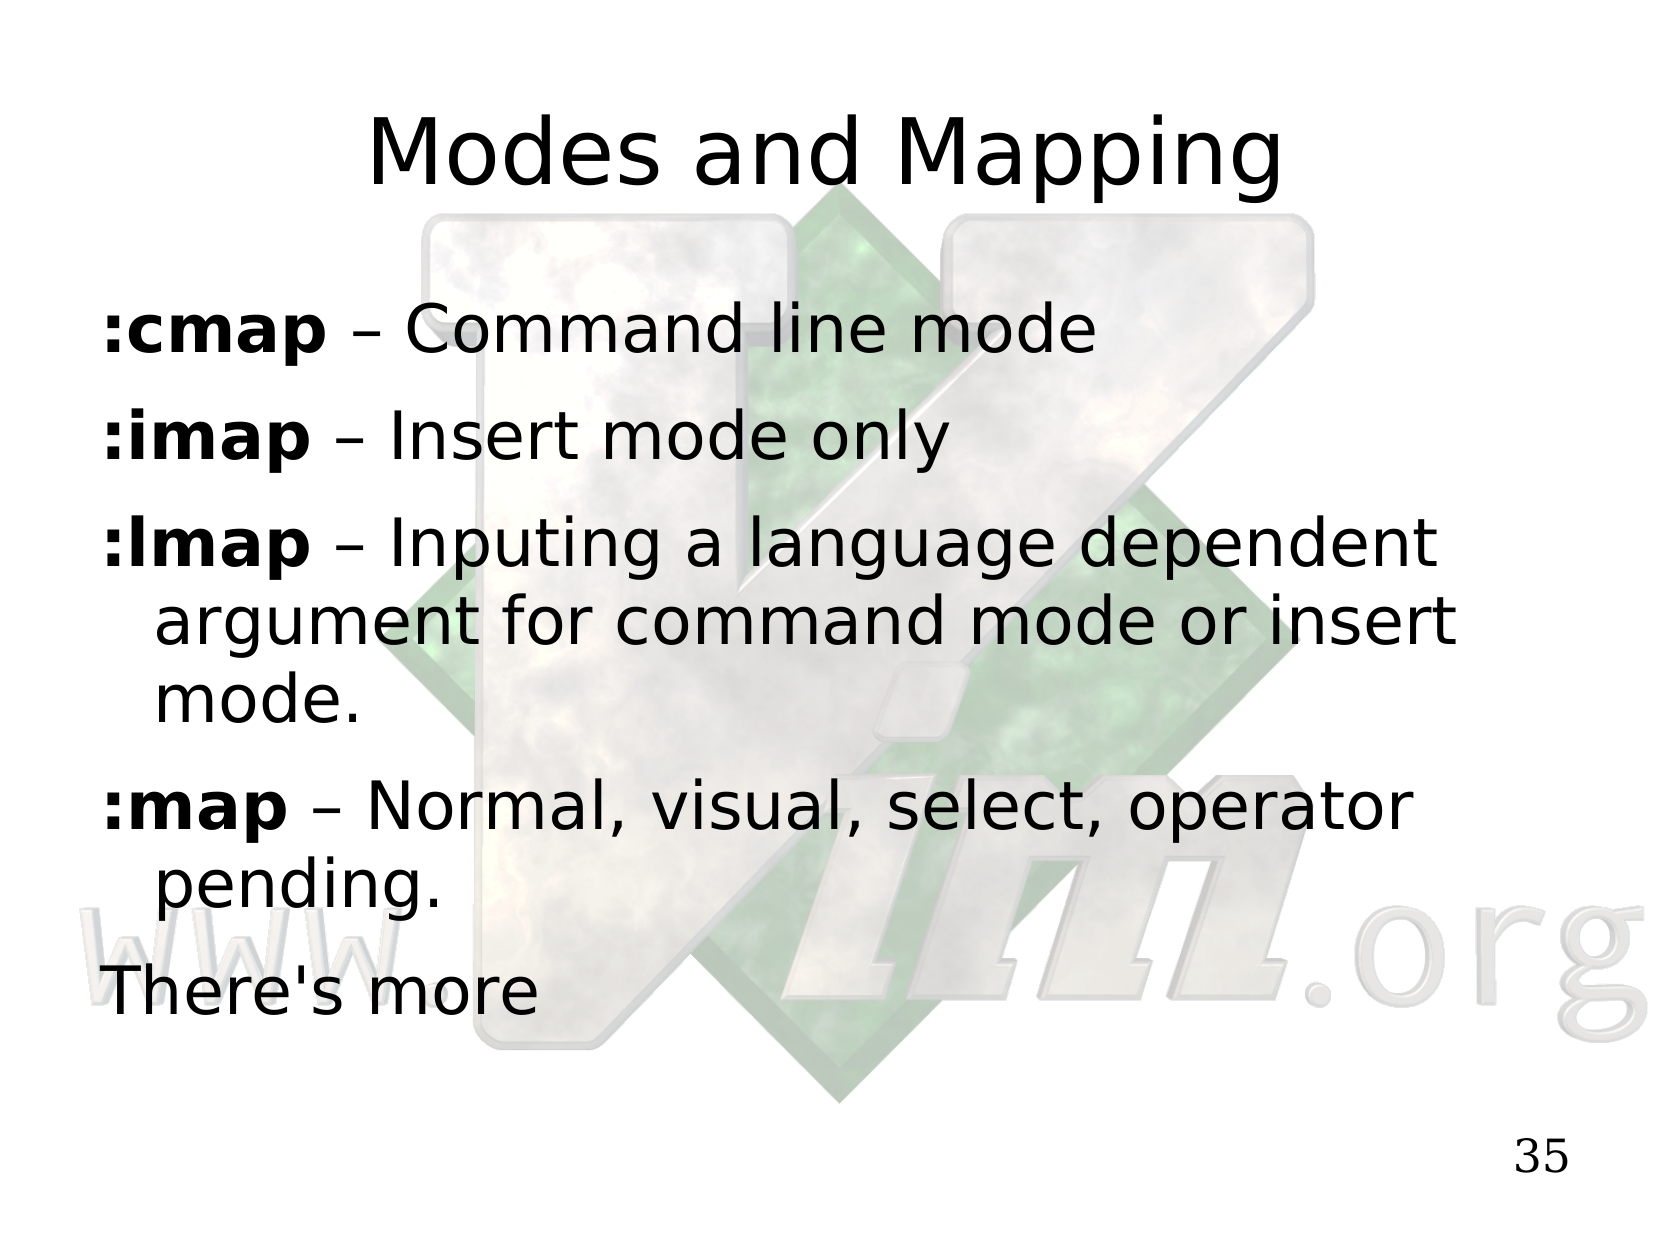

# Modes and Mapping
:cmap – Command line mode
:imap – Insert mode only
:lmap – Inputing a language dependent argument for command mode or insert mode.
:map – Normal, visual, select, operator pending.
There's more
35